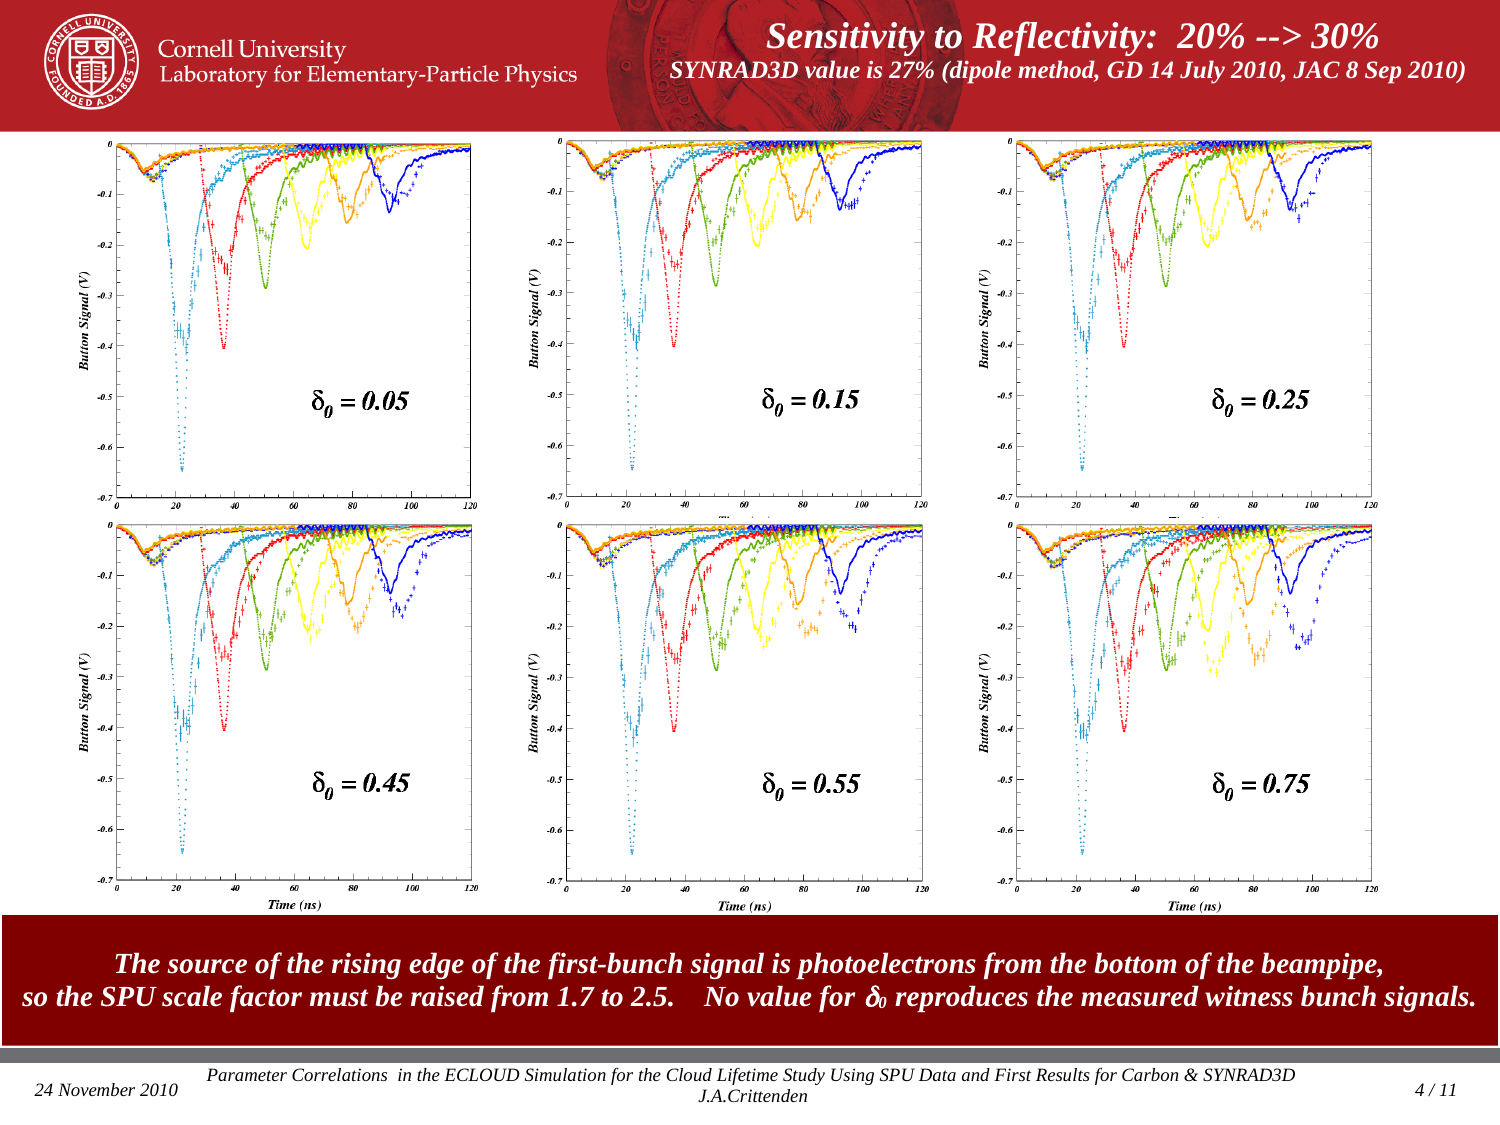

Sensitivity to Reflectivity: 20% --> 30%
SYNRAD3D value is 27% (dipole method, GD 14 July 2010, JAC 8 Sep 2010)
The source of the rising edge of the first-bunch signal is photoelectrons from the bottom of the beampipe,
so the SPU scale factor must be raised from 1.7 to 2.5. No value for d0 reproduces the measured witness bunch signals.